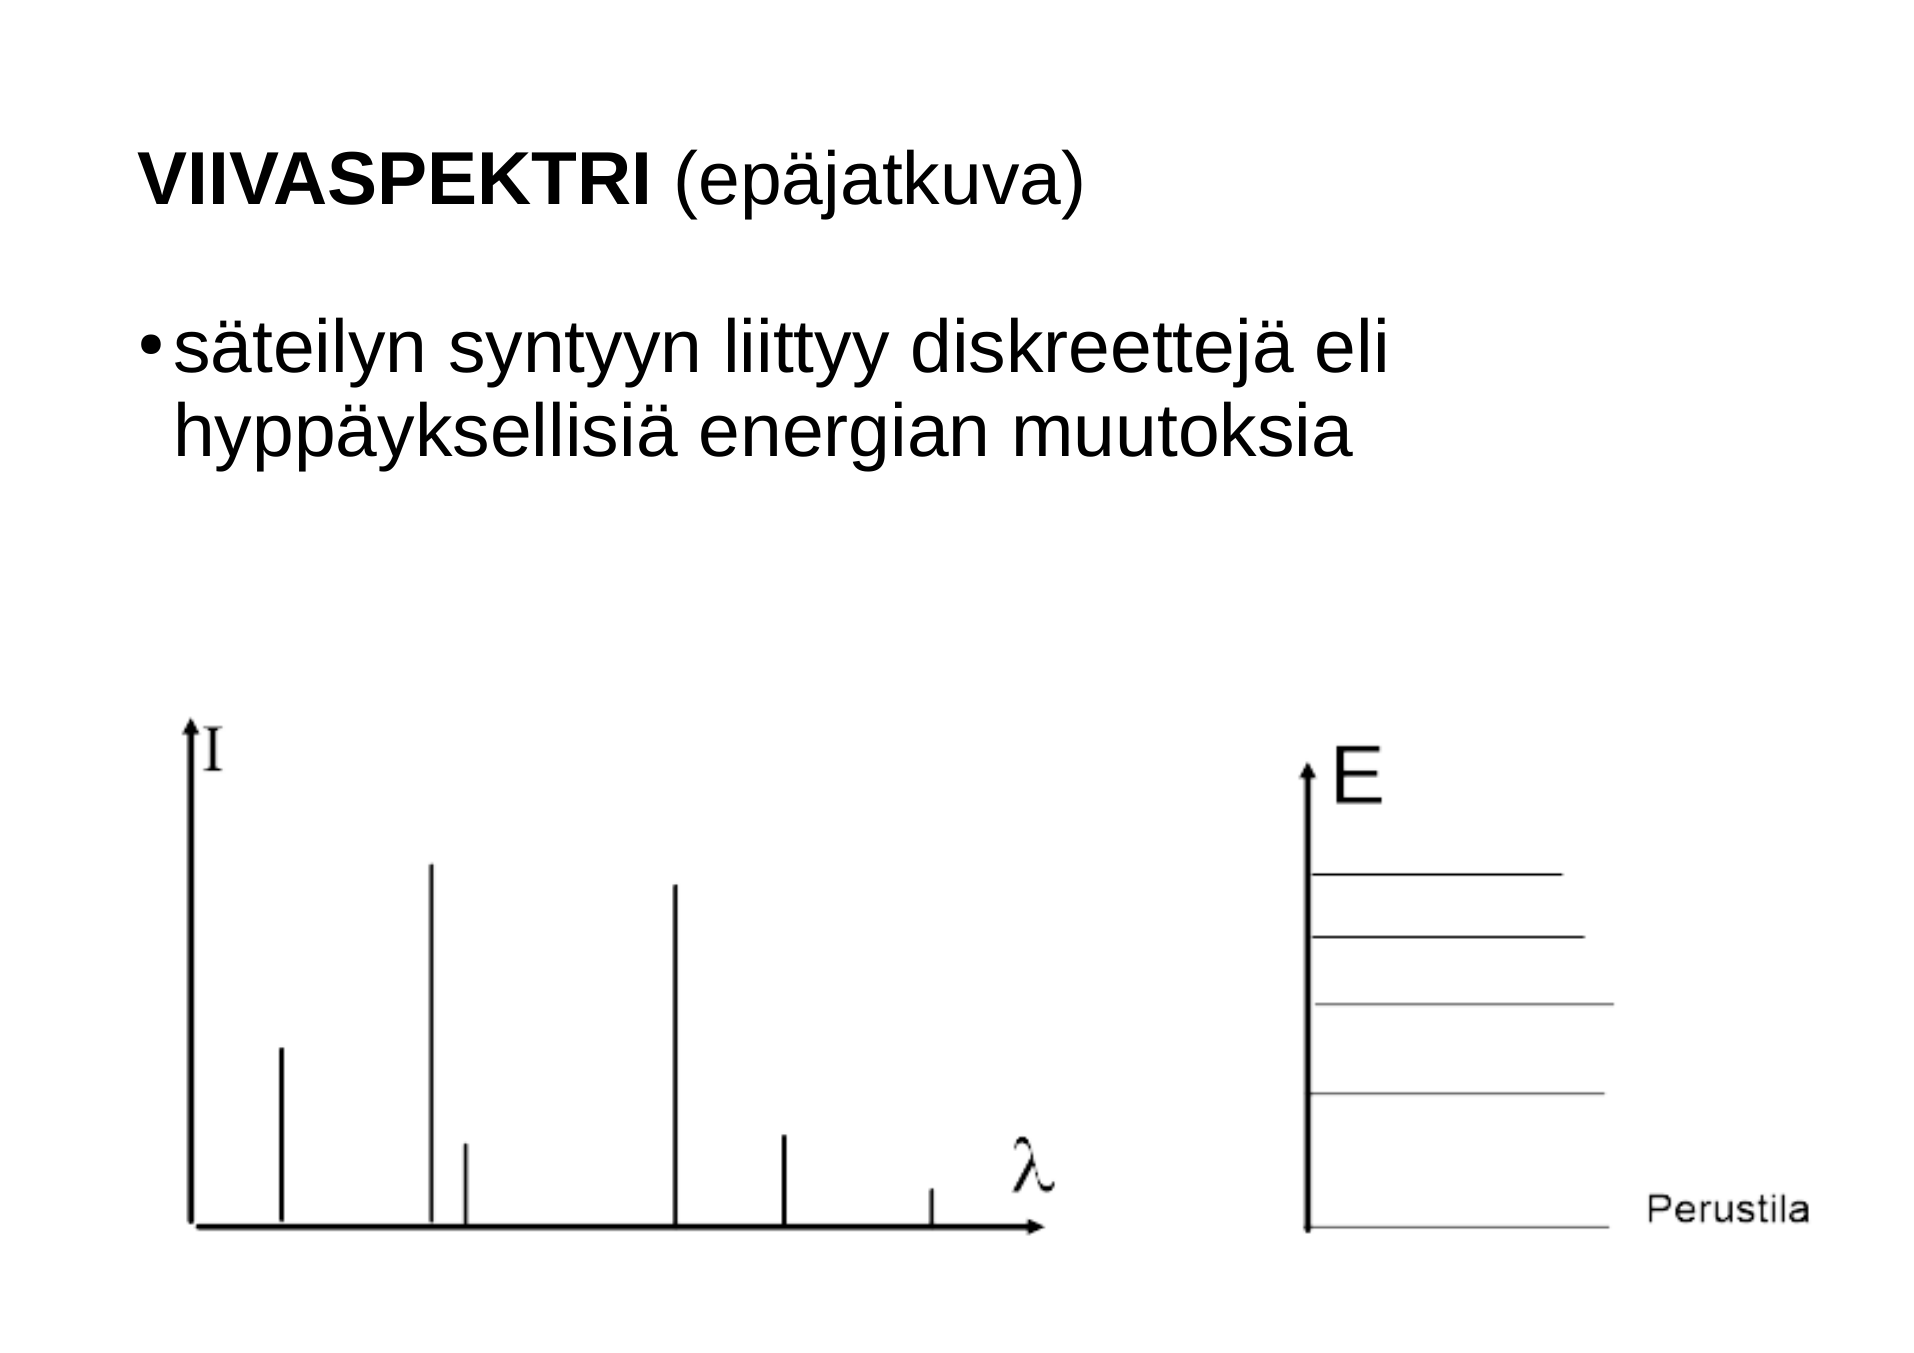

VIIVASPEKTRI (epäjatkuva)
säteilyn syntyyn liittyy diskreettejä eli hyppäyksellisiä energian muutoksia